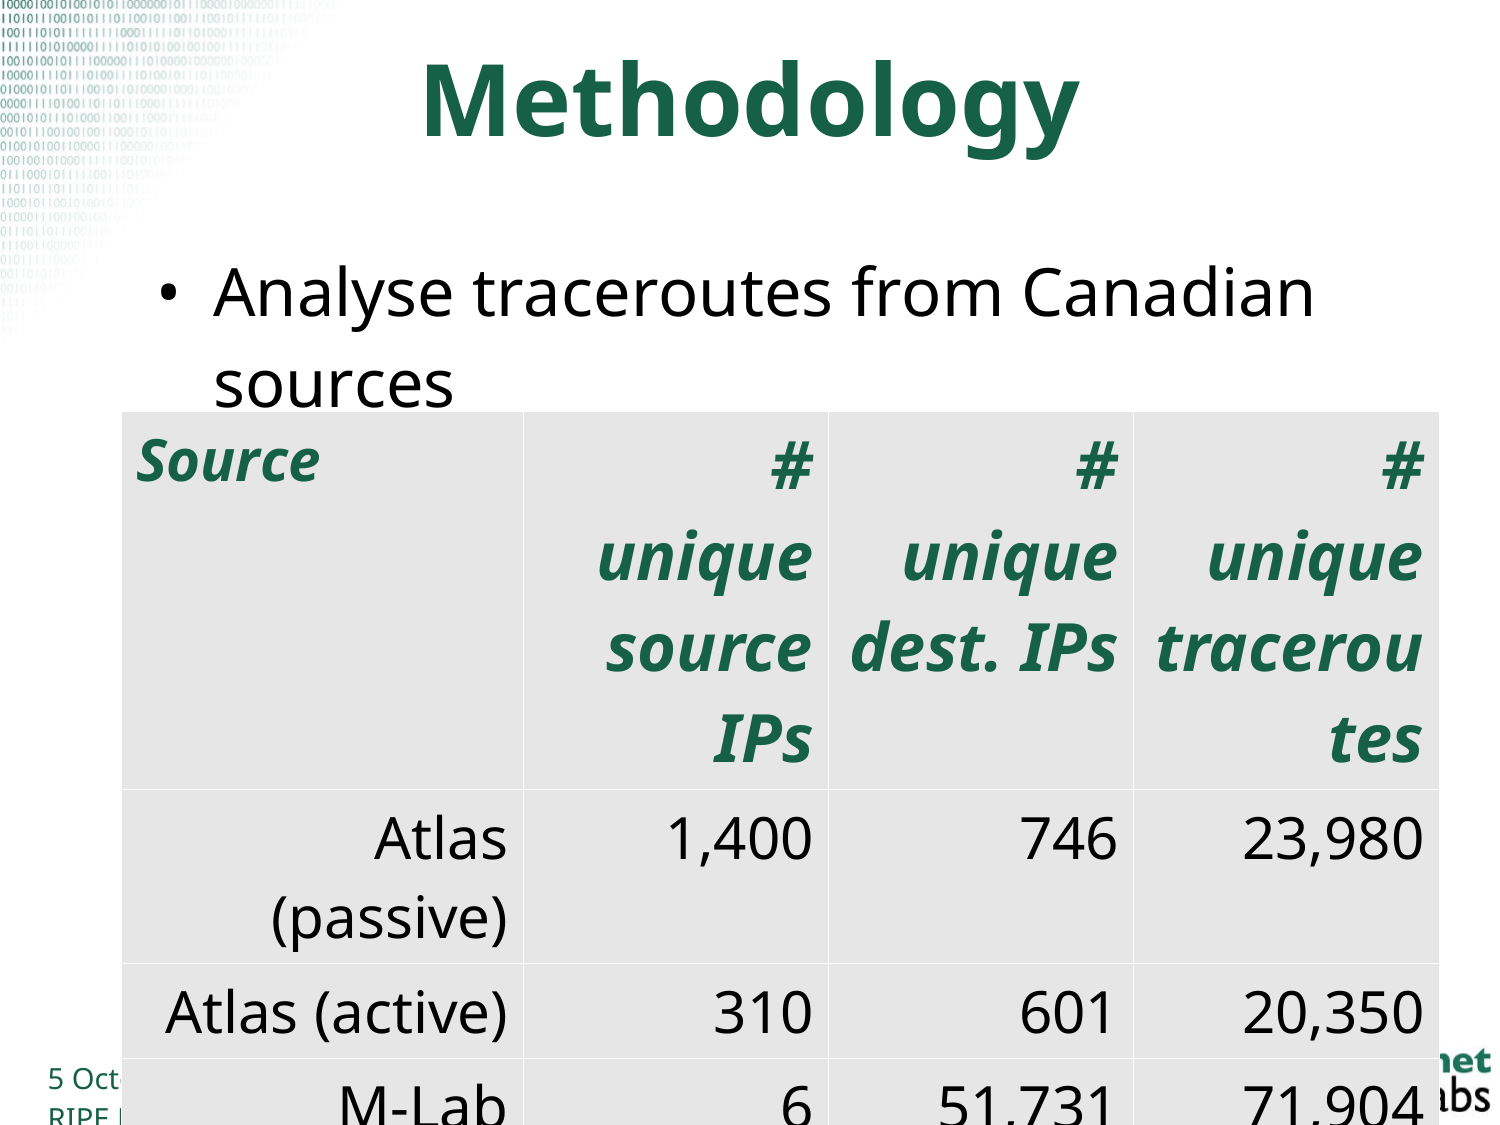

# Methodology
Analyse traceroutes from Canadian sources
to Canadian destinations.
| Source | # unique source IPs | # unique dest. IPs | # unique traceroutes |
| --- | --- | --- | --- |
| Atlas (passive) | 1,400 | 746 | 23,980 |
| Atlas (active) | 310 | 601 | 20,350 |
| M-Lab | 6 | 51,731 | 71,904 |
| total | 1500 | 52953 | 113442 |